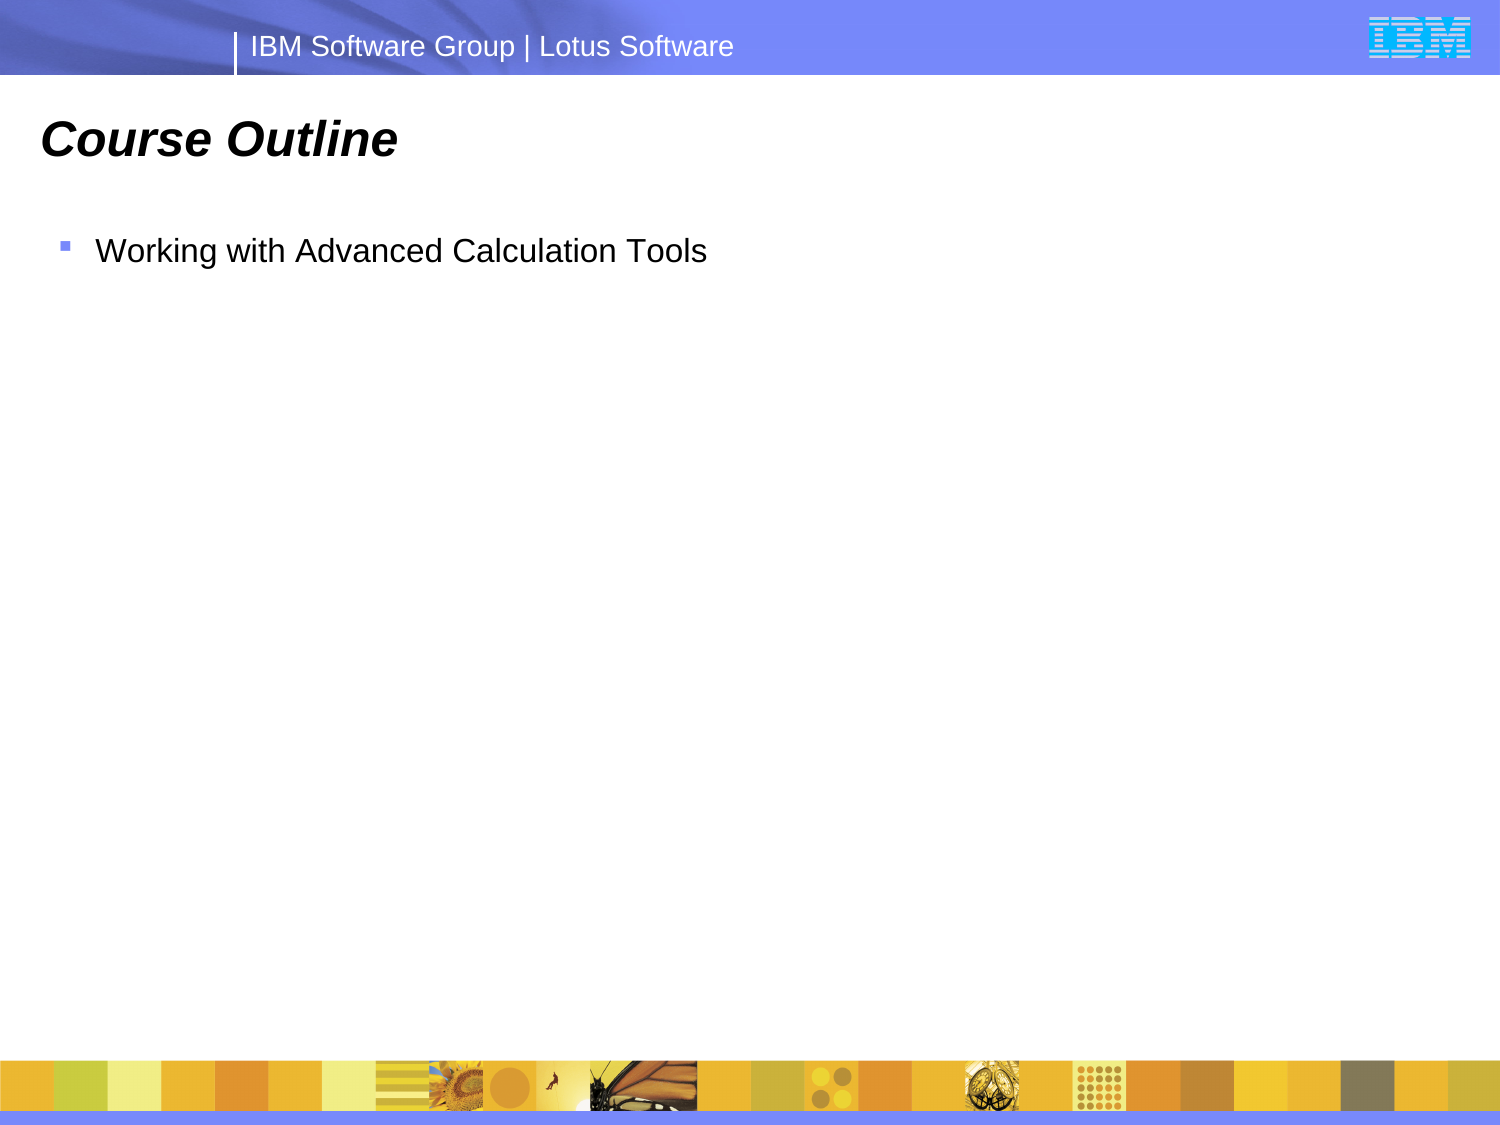

# Course Outline
Working with Advanced Calculation Tools